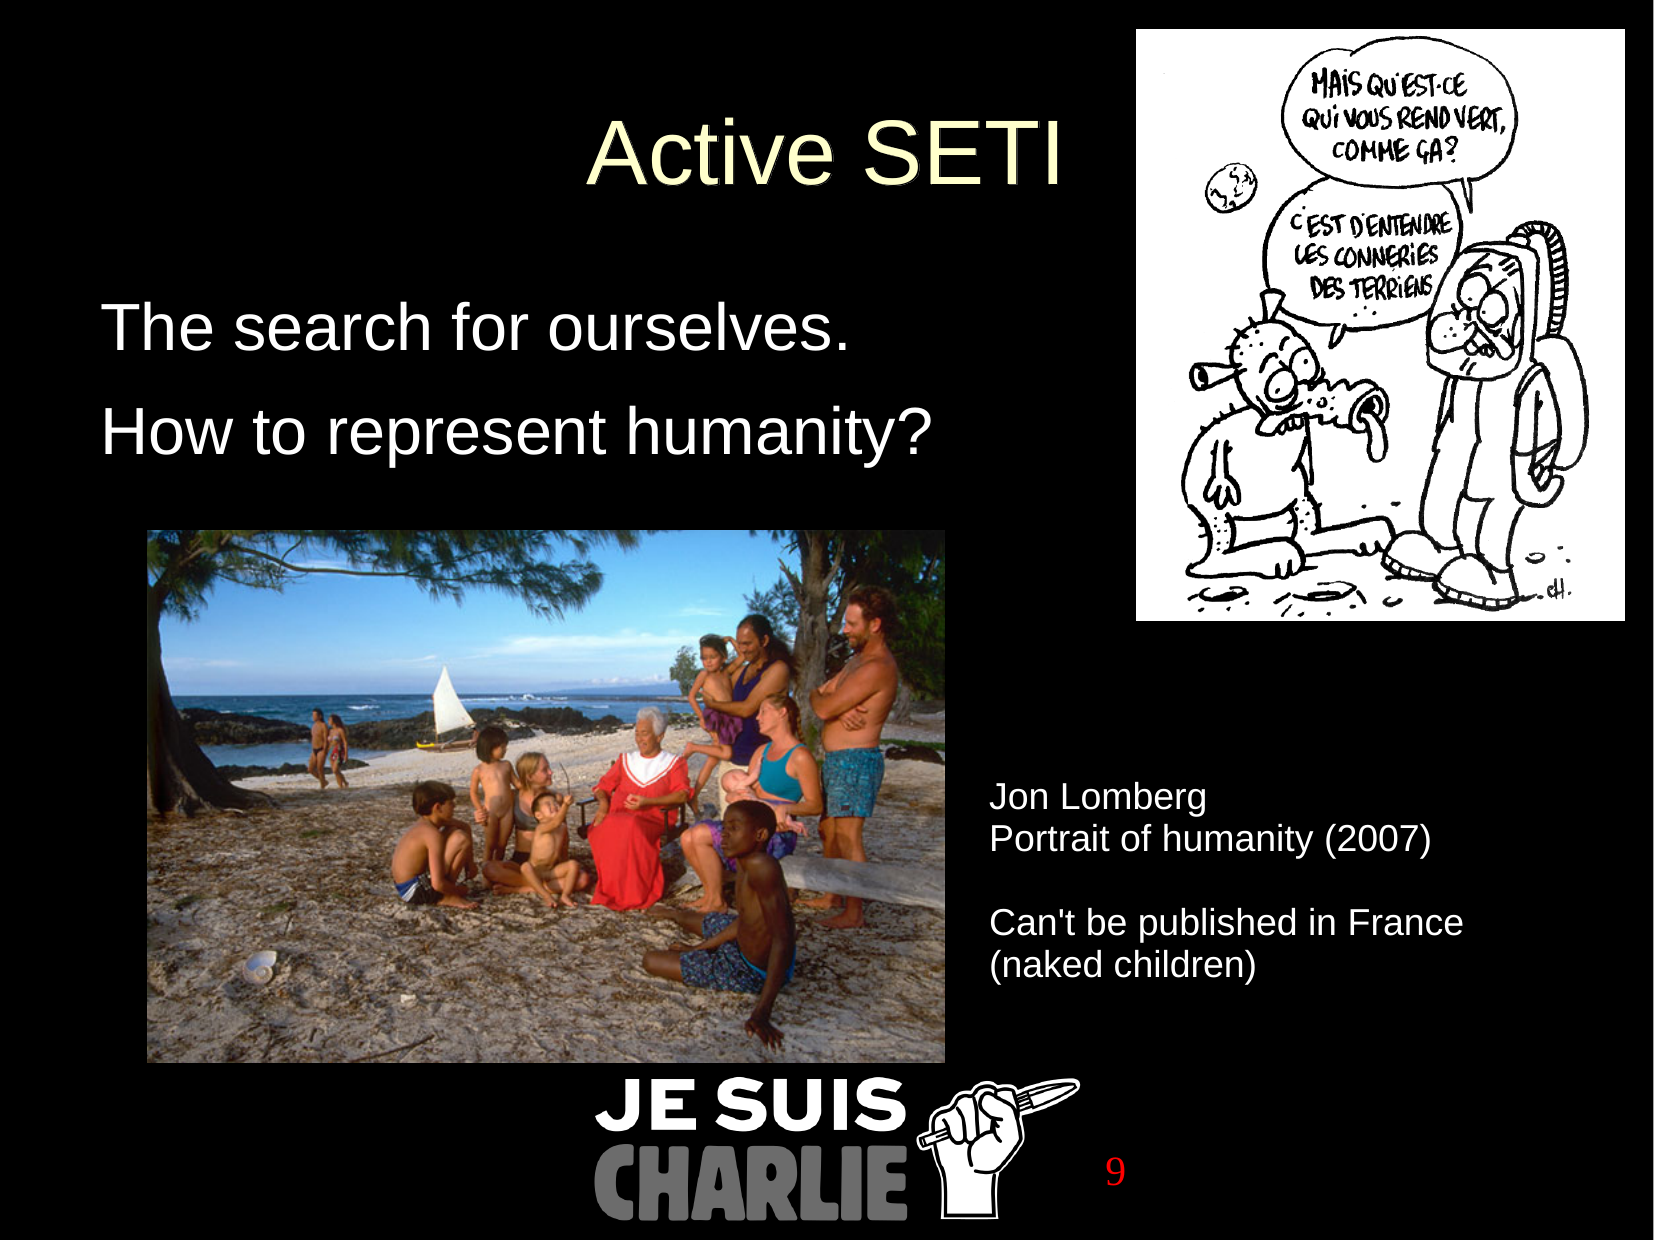

# Active SETI
The search for ourselves.
How to represent humanity?
Jon Lomberg
Portrait of humanity (2007)
Can't be published in France (naked children)